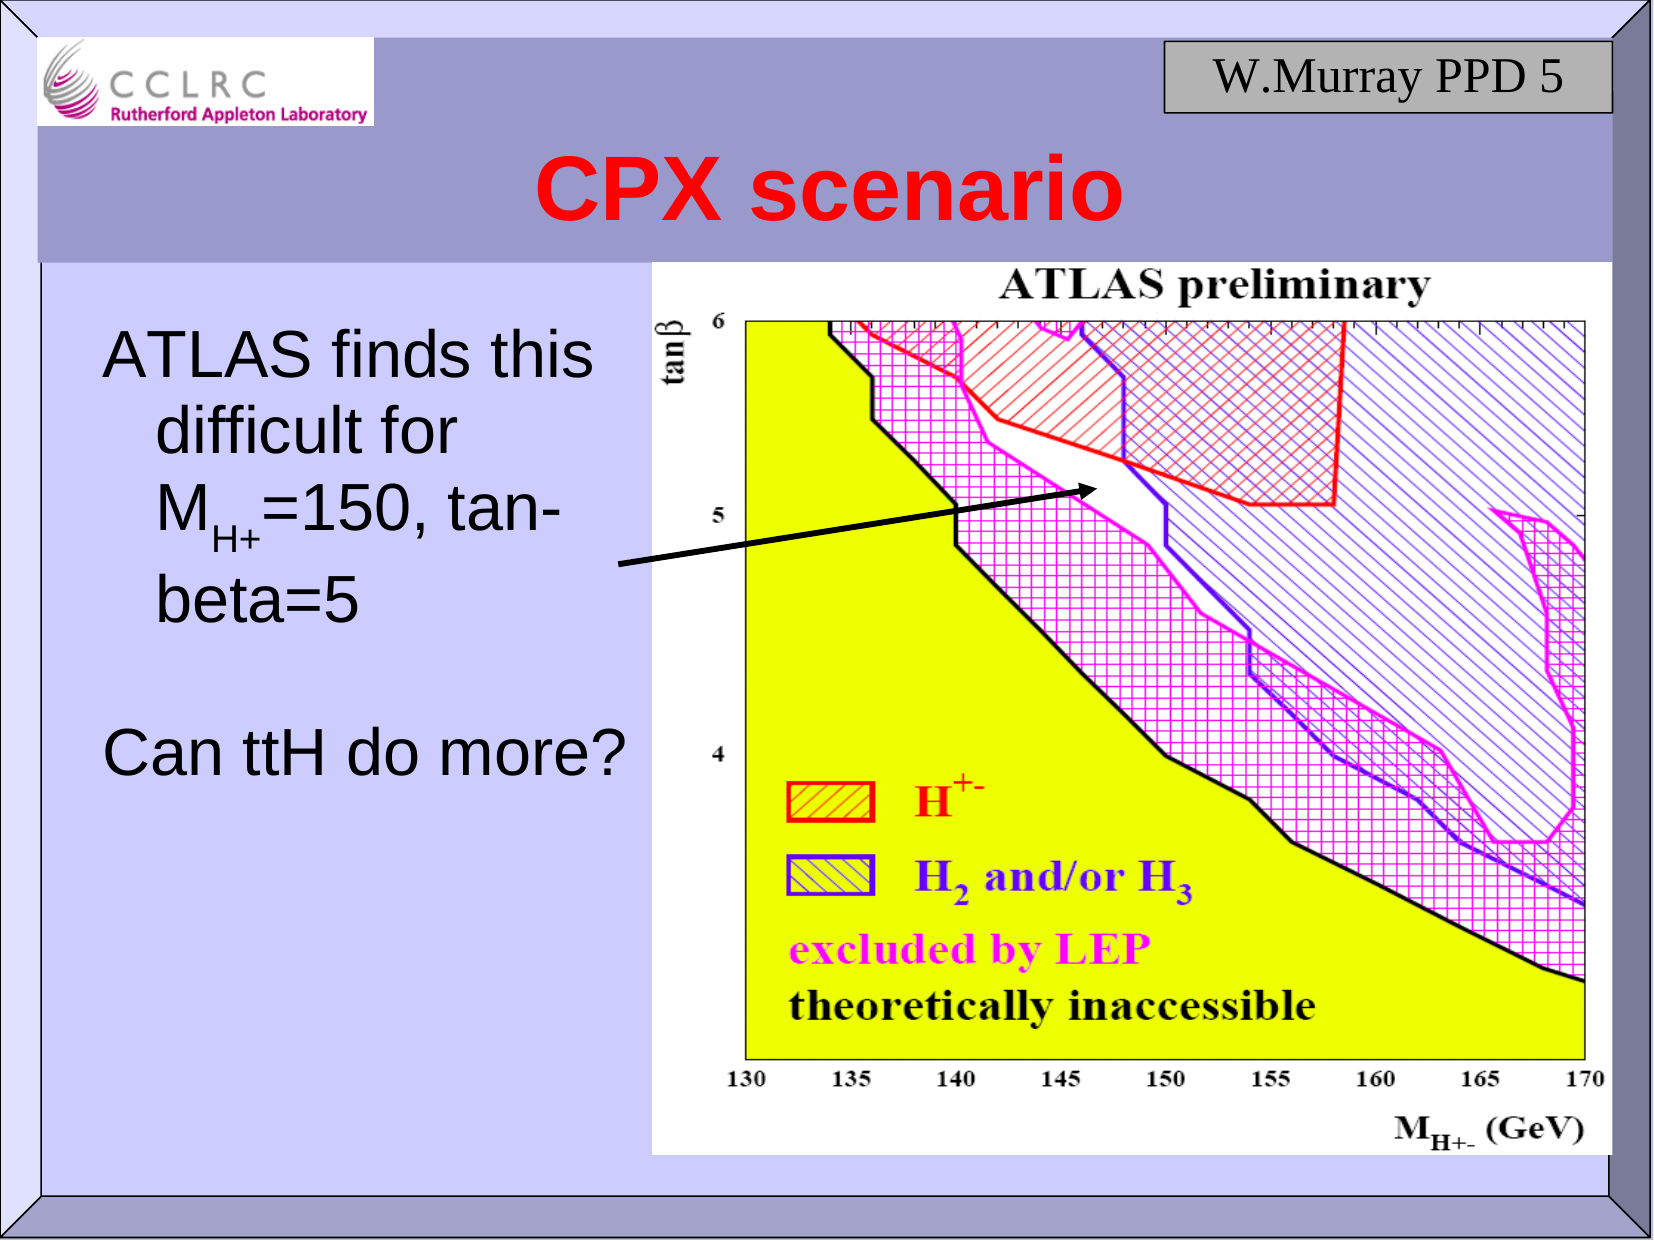

# CPX scenario
ATLAS finds this difficult for MH+=150, tan-beta=5
Can ttH do more?